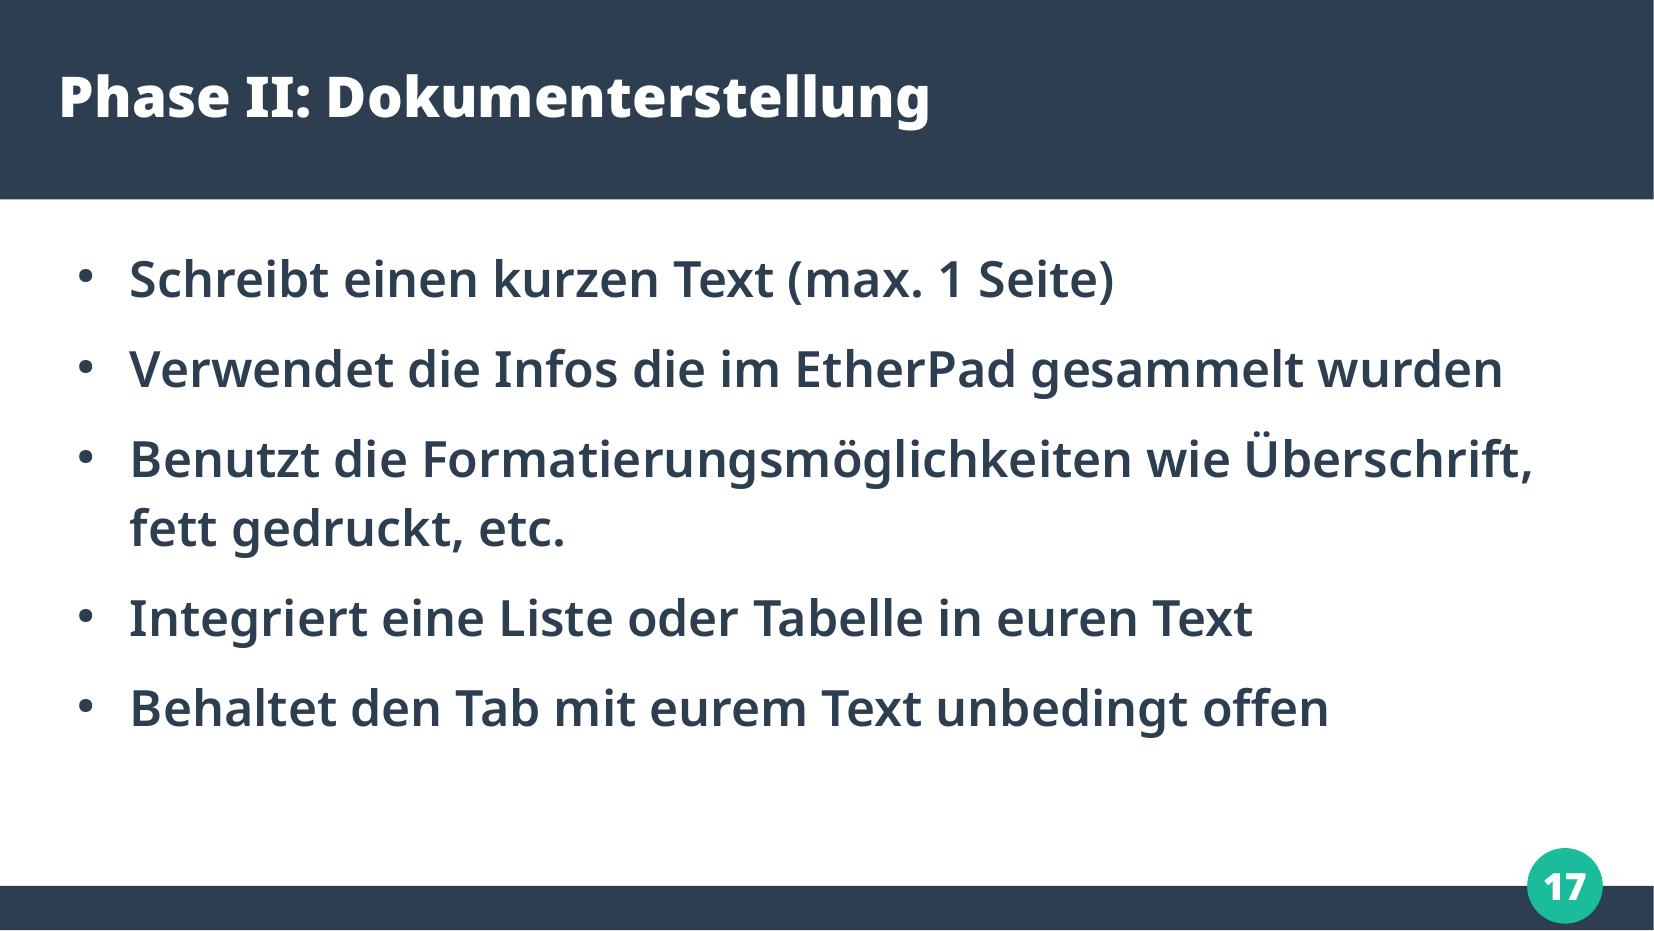

# Phase II: Dokumenterstellung
Schreibt einen kurzen Text (max. 1 Seite)
Verwendet die Infos die im EtherPad gesammelt wurden
Benutzt die Formatierungsmöglichkeiten wie Überschrift, fett gedruckt, etc.
Integriert eine Liste oder Tabelle in euren Text
Behaltet den Tab mit eurem Text unbedingt offen